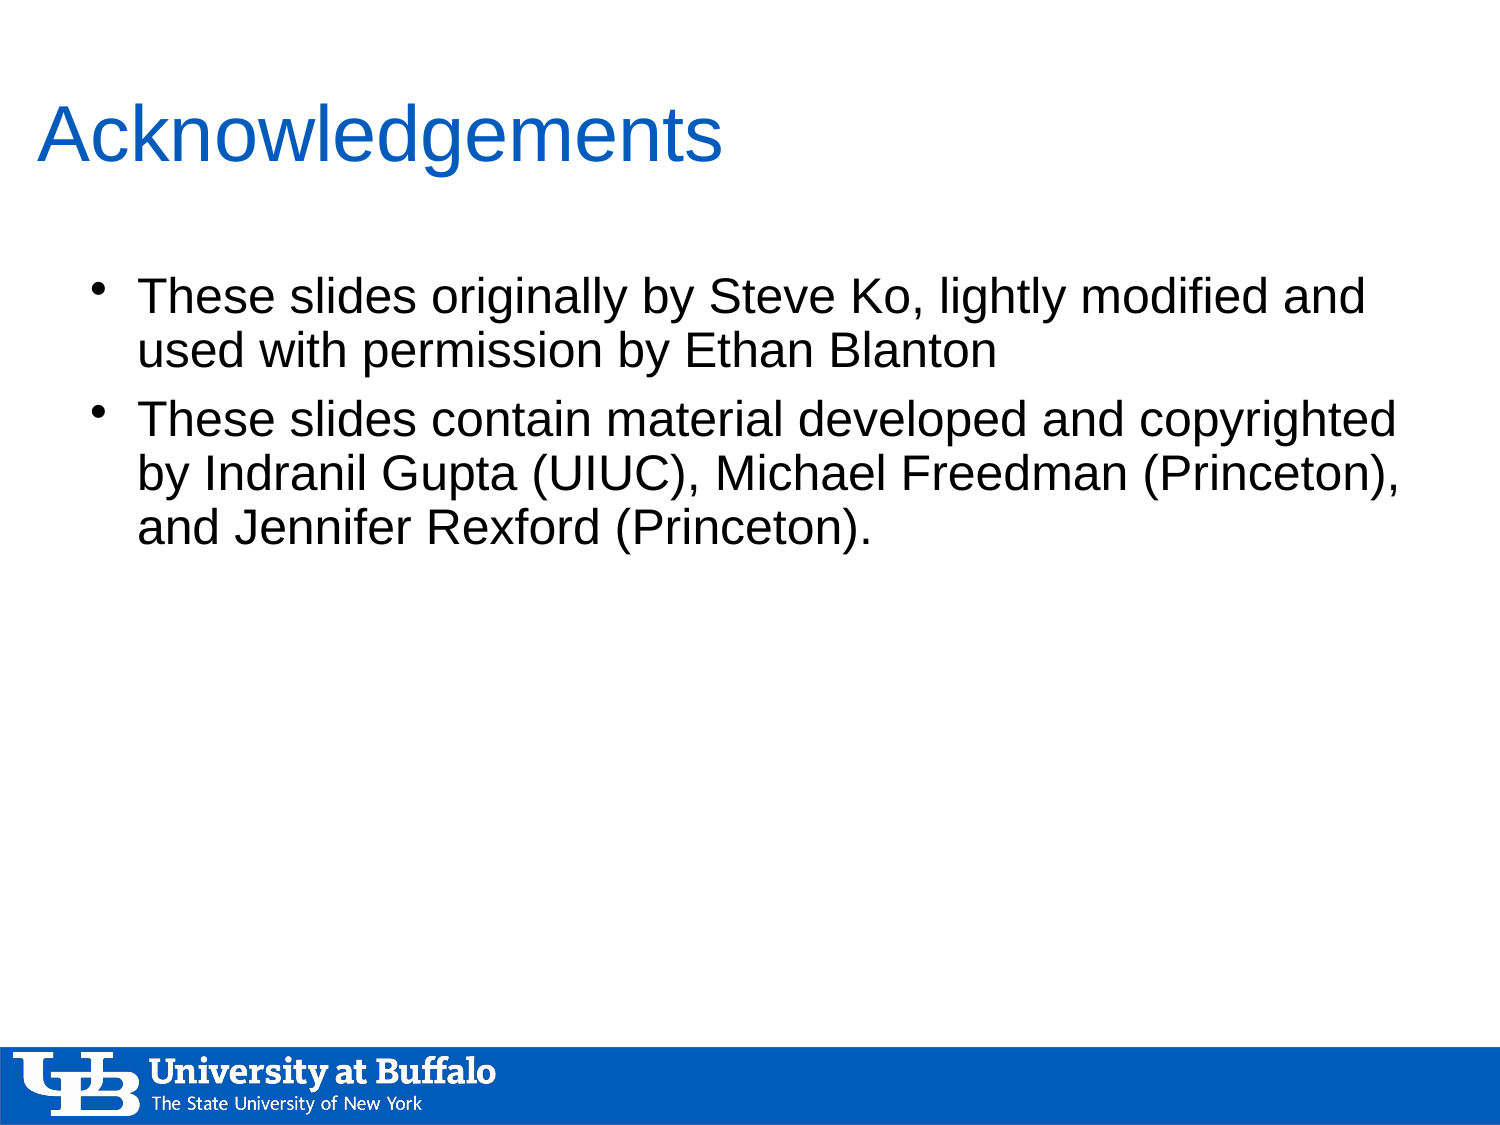

# Acknowledgements
These slides originally by Steve Ko, lightly modified and used with permission by Ethan Blanton
These slides contain material developed and copyrighted by Indranil Gupta (UIUC), Michael Freedman (Princeton), and Jennifer Rexford (Princeton).